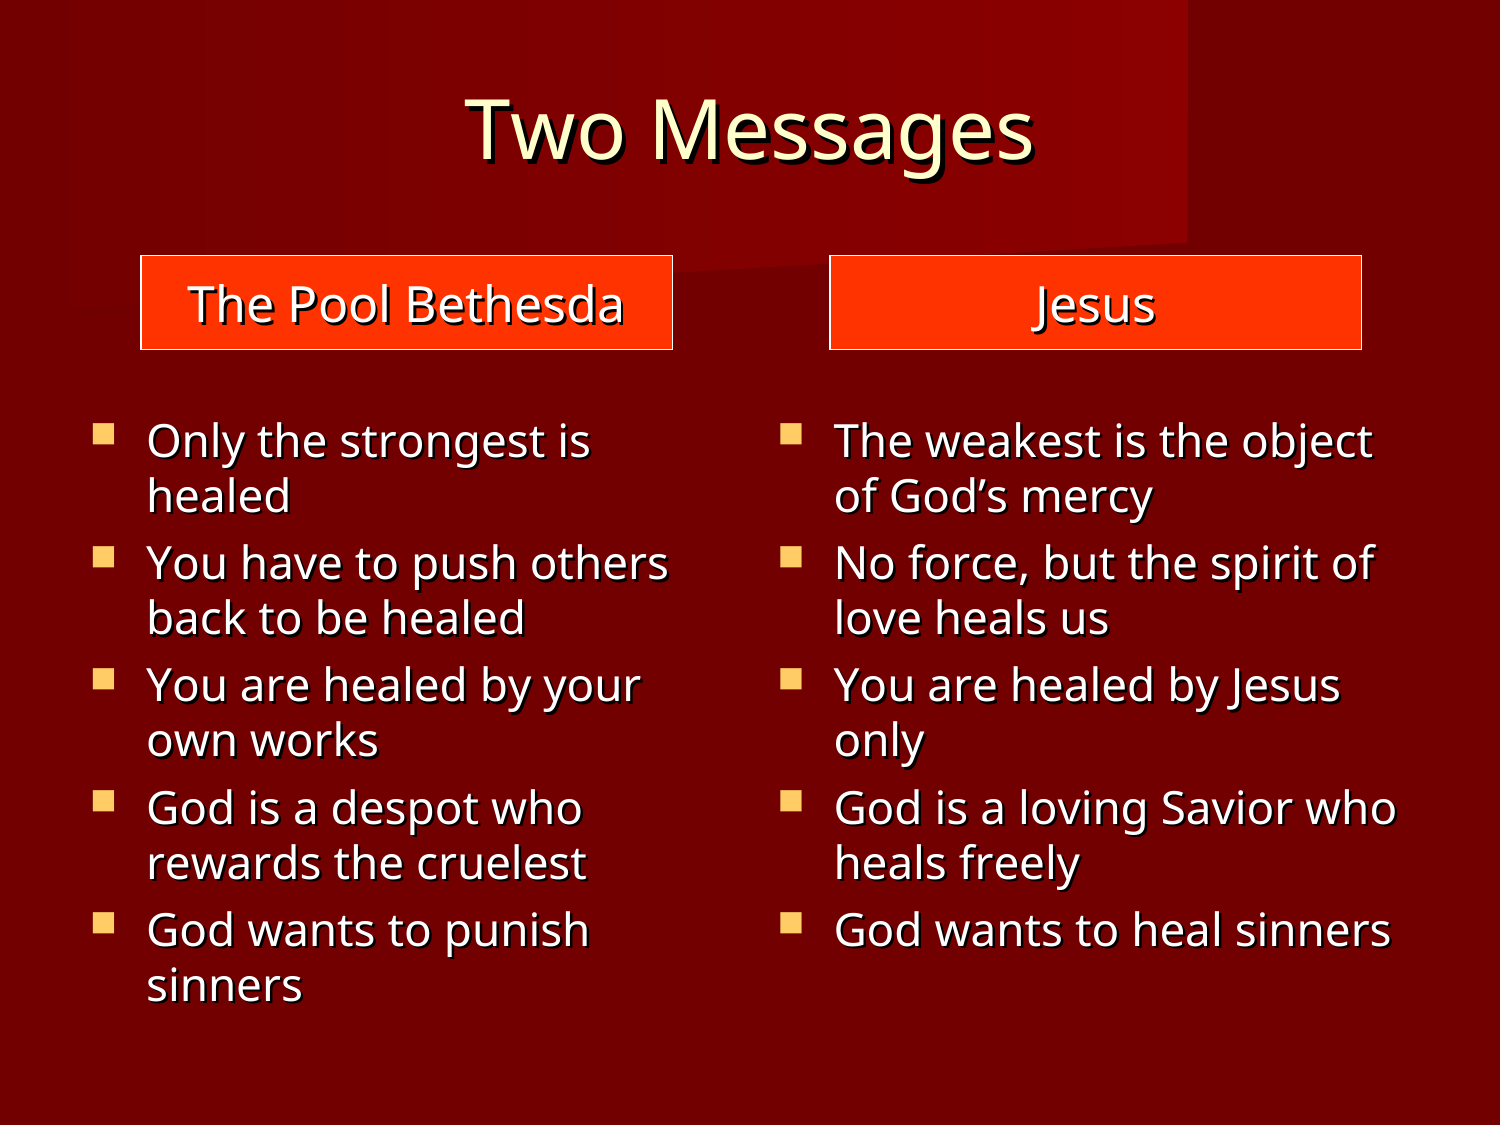

# Two Messages
The Pool Bethesda
Jesus
Only the strongest is healed
You have to push others back to be healed
You are healed by your own works
God is a despot who rewards the cruelest
God wants to punish sinners
The weakest is the object of God’s mercy
No force, but the spirit of love heals us
You are healed by Jesus only
God is a loving Savior who heals freely
God wants to heal sinners